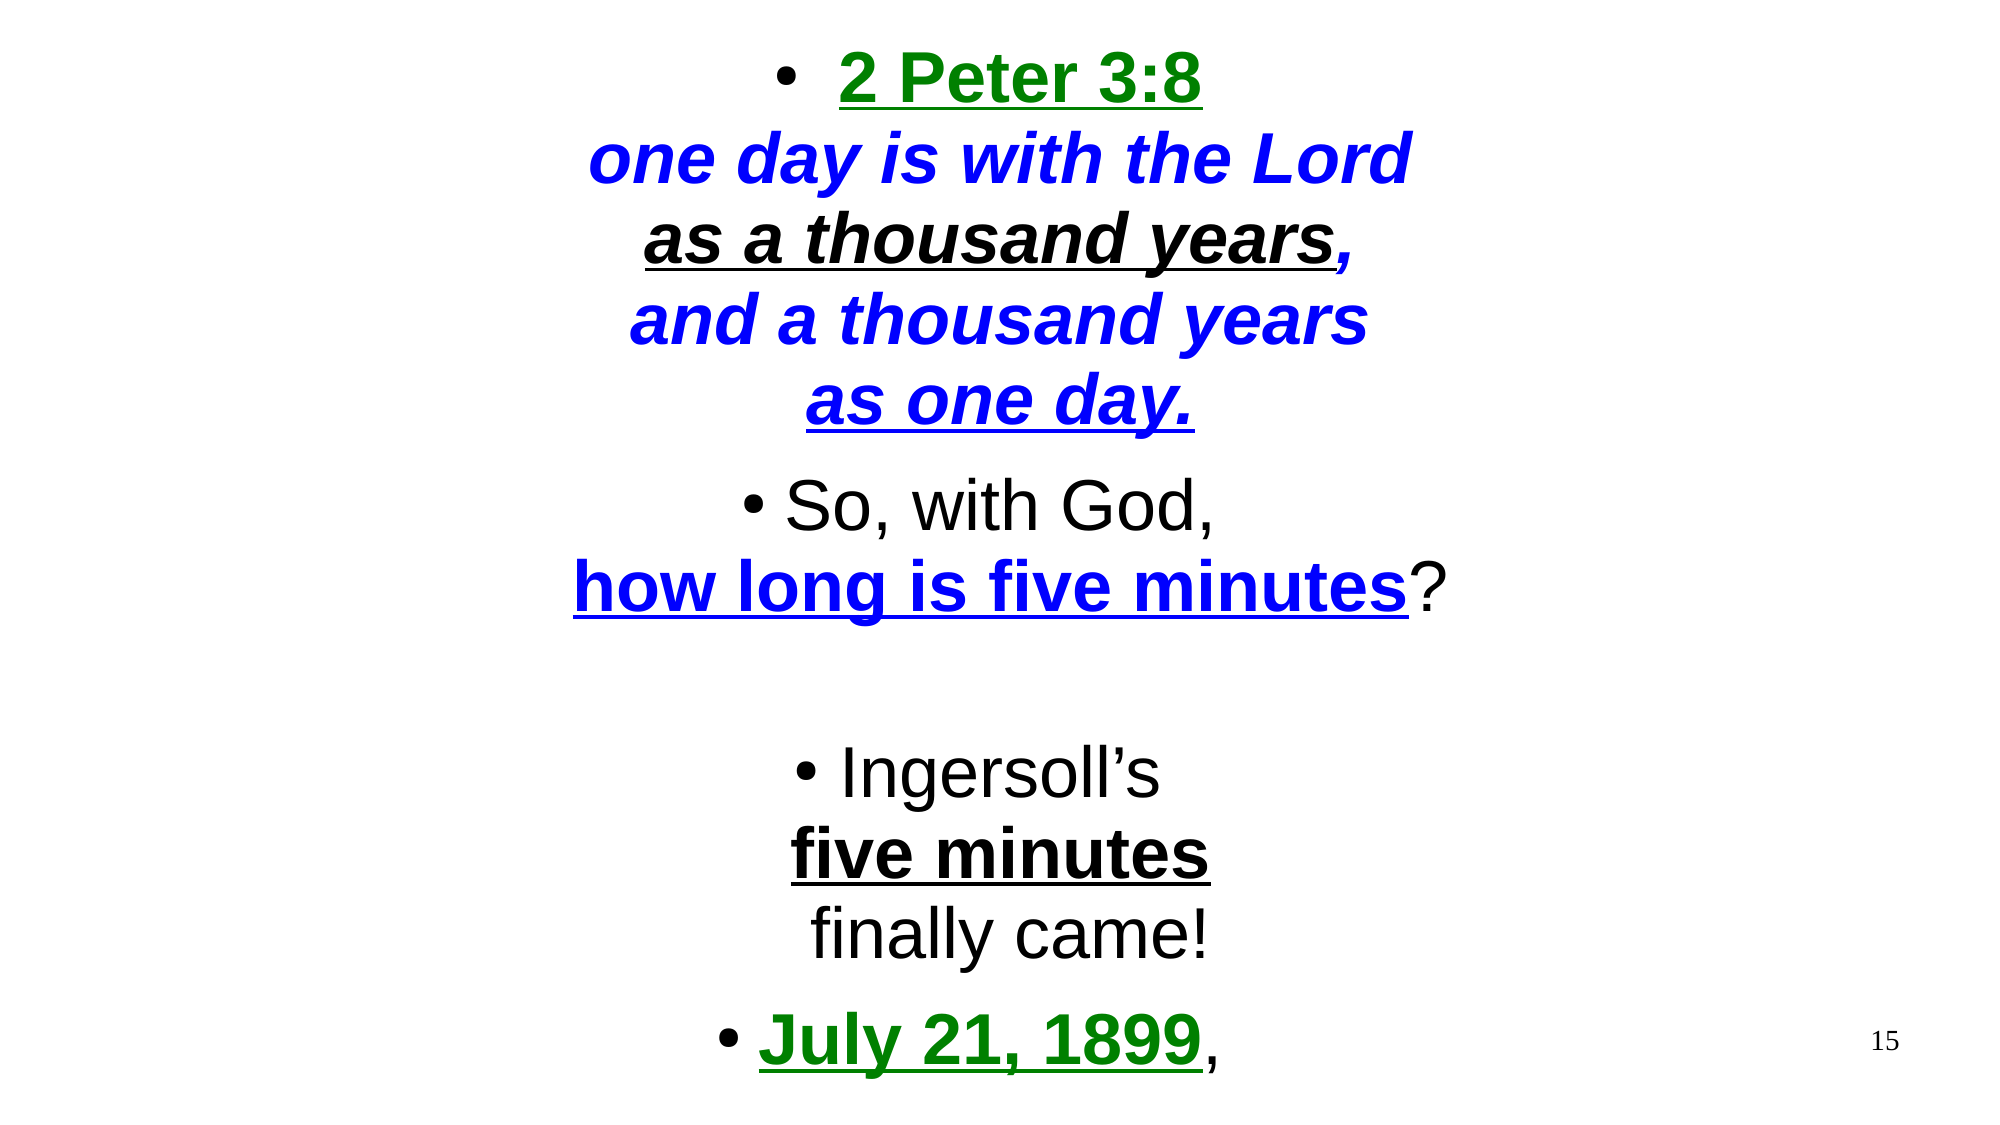

# 2 Peter 3:8 one day is with the Lord as a thousand years, and a thousand years as one day.
So, with God,
how long is five minutes?
Ingersoll’s
five minutes
finally came!
July 21, 1899,
15